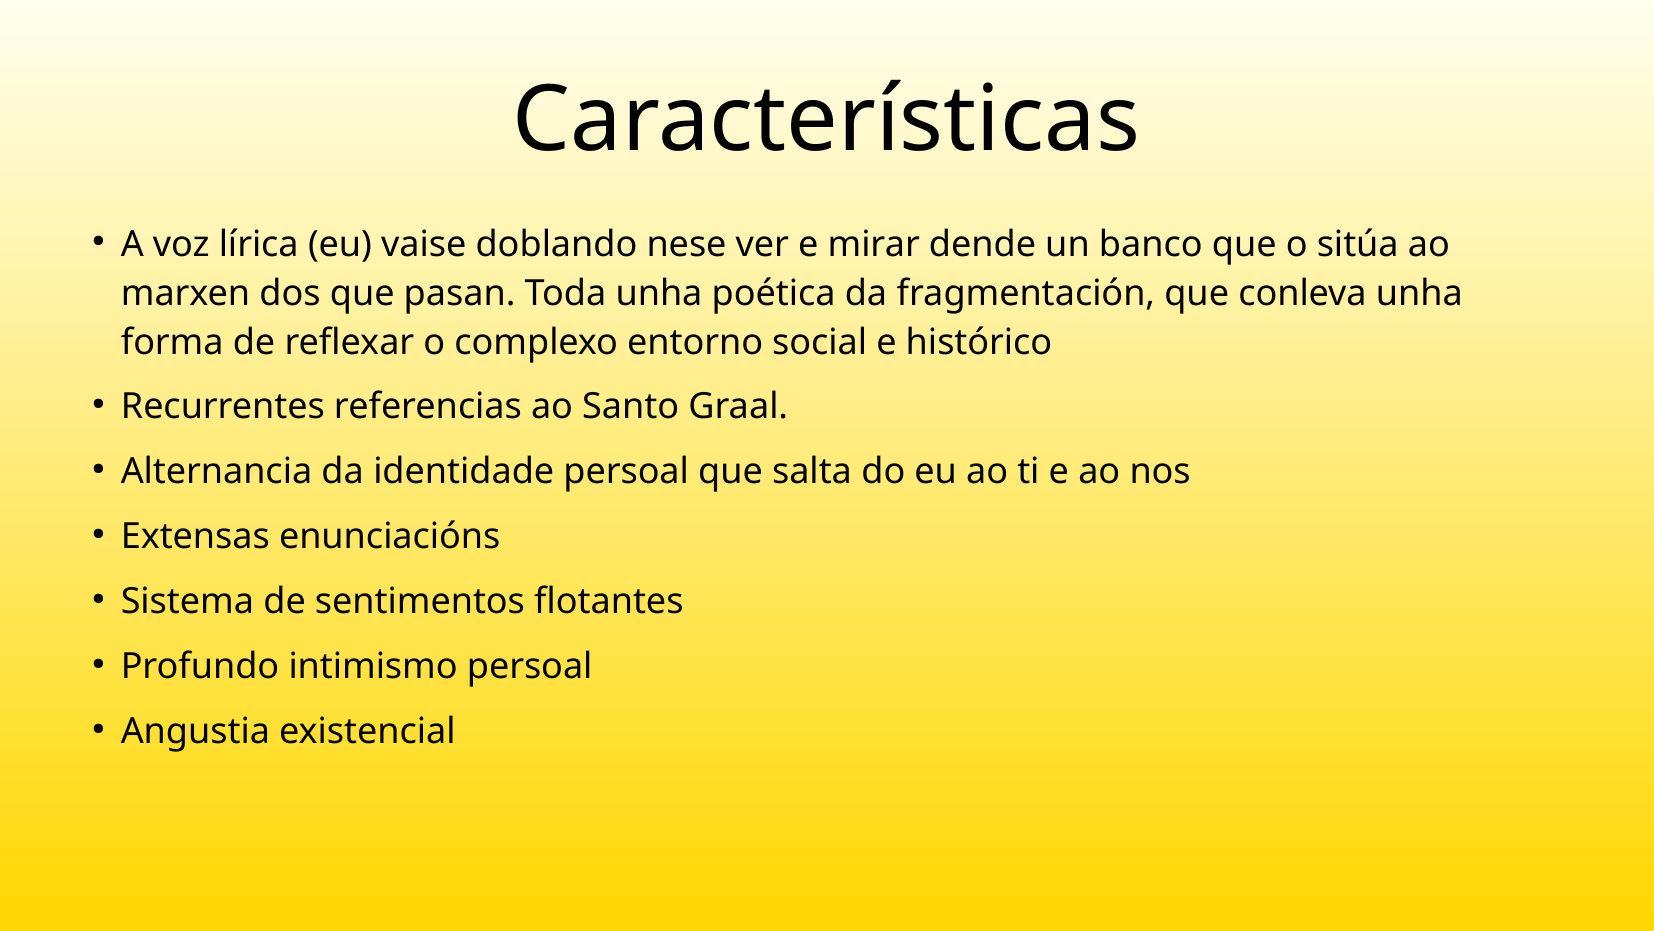

# Características
A voz lírica (eu) vaise doblando nese ver e mirar dende un banco que o sitúa ao marxen dos que pasan. Toda unha poética da fragmentación, que conleva unha forma de reflexar o complexo entorno social e histórico
Recurrentes referencias ao Santo Graal.
Alternancia da identidade persoal que salta do eu ao ti e ao nos
Extensas enunciacións
Sistema de sentimentos flotantes
Profundo intimismo persoal
Angustia existencial